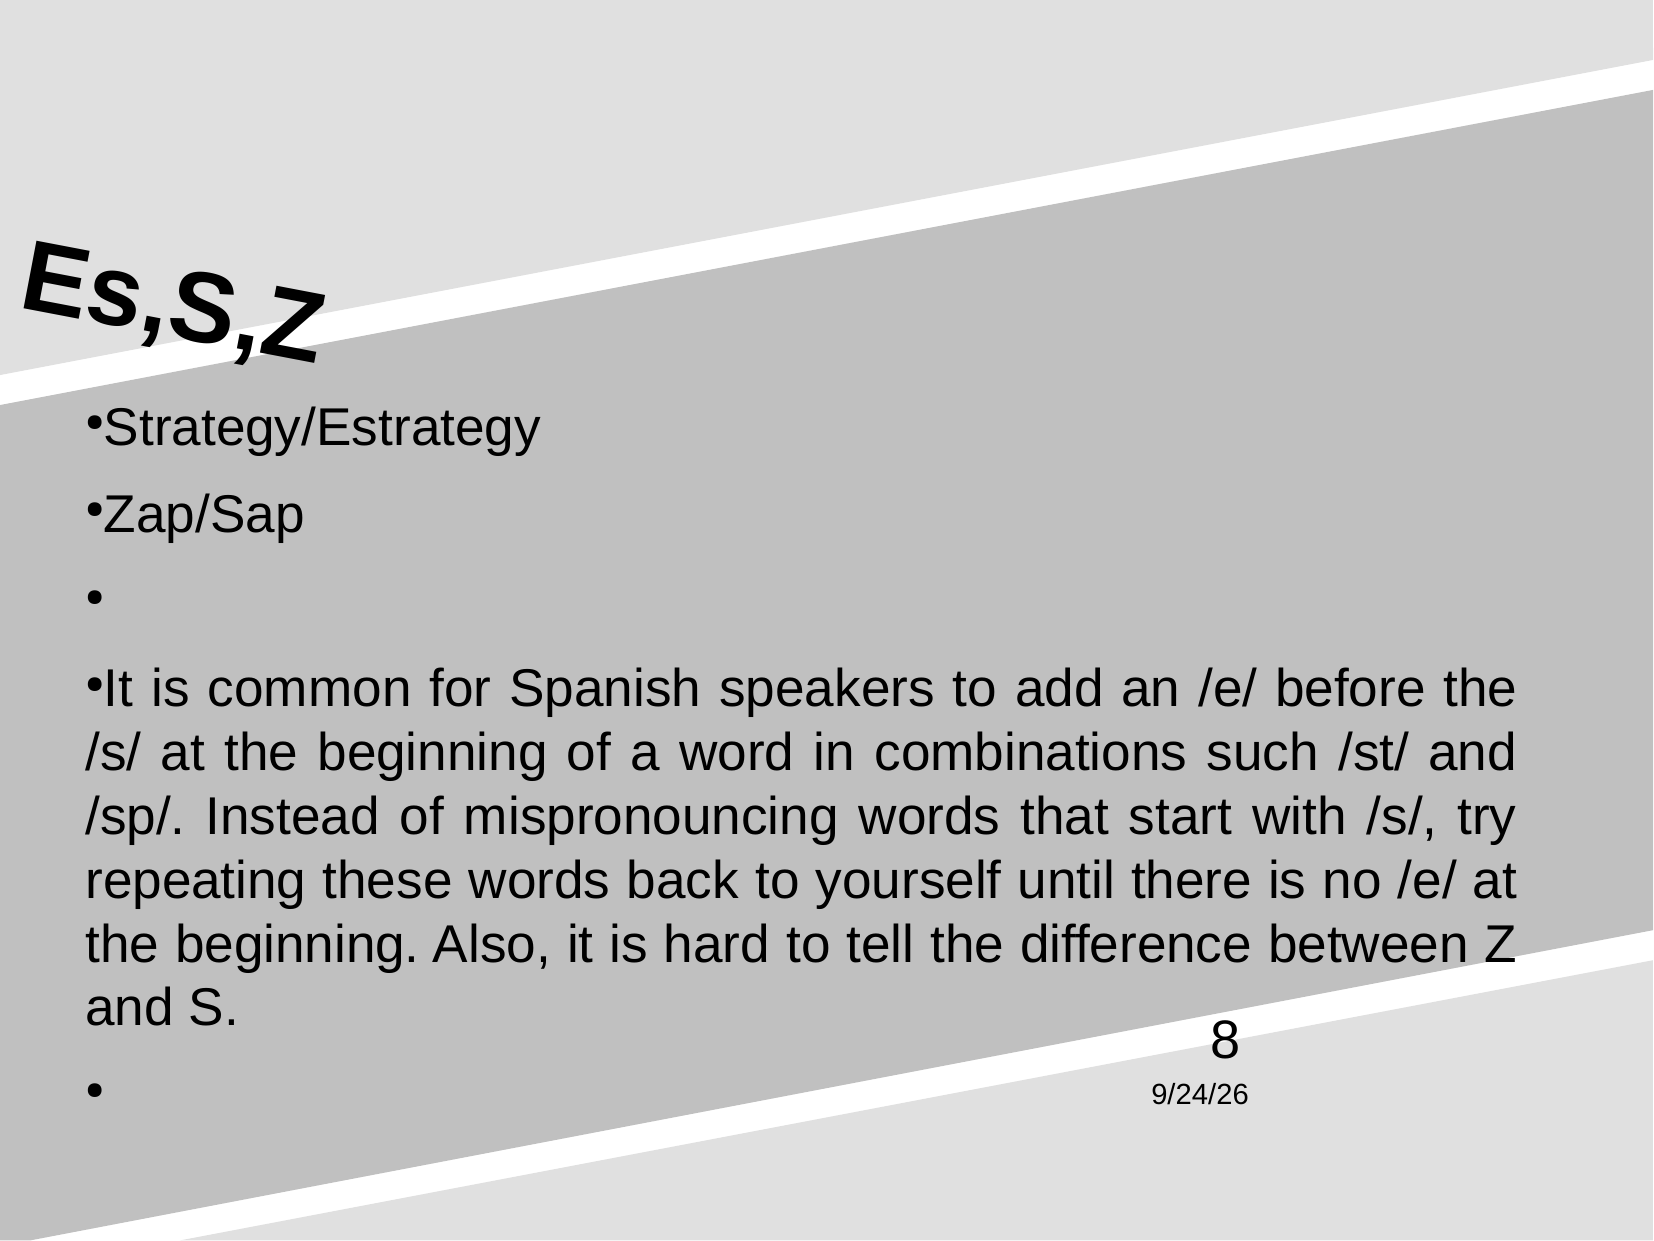

# Es,S,Z
Strategy/Estrategy
Zap/Sap
It is common for Spanish speakers to add an /e/ before the /s/ at the beginning of a word in combinations such /st/ and /sp/. Instead of mispronouncing words that start with /s/, try repeating these words back to yourself until there is no /e/ at the beginning. Also, it is hard to tell the difference between Z and S.